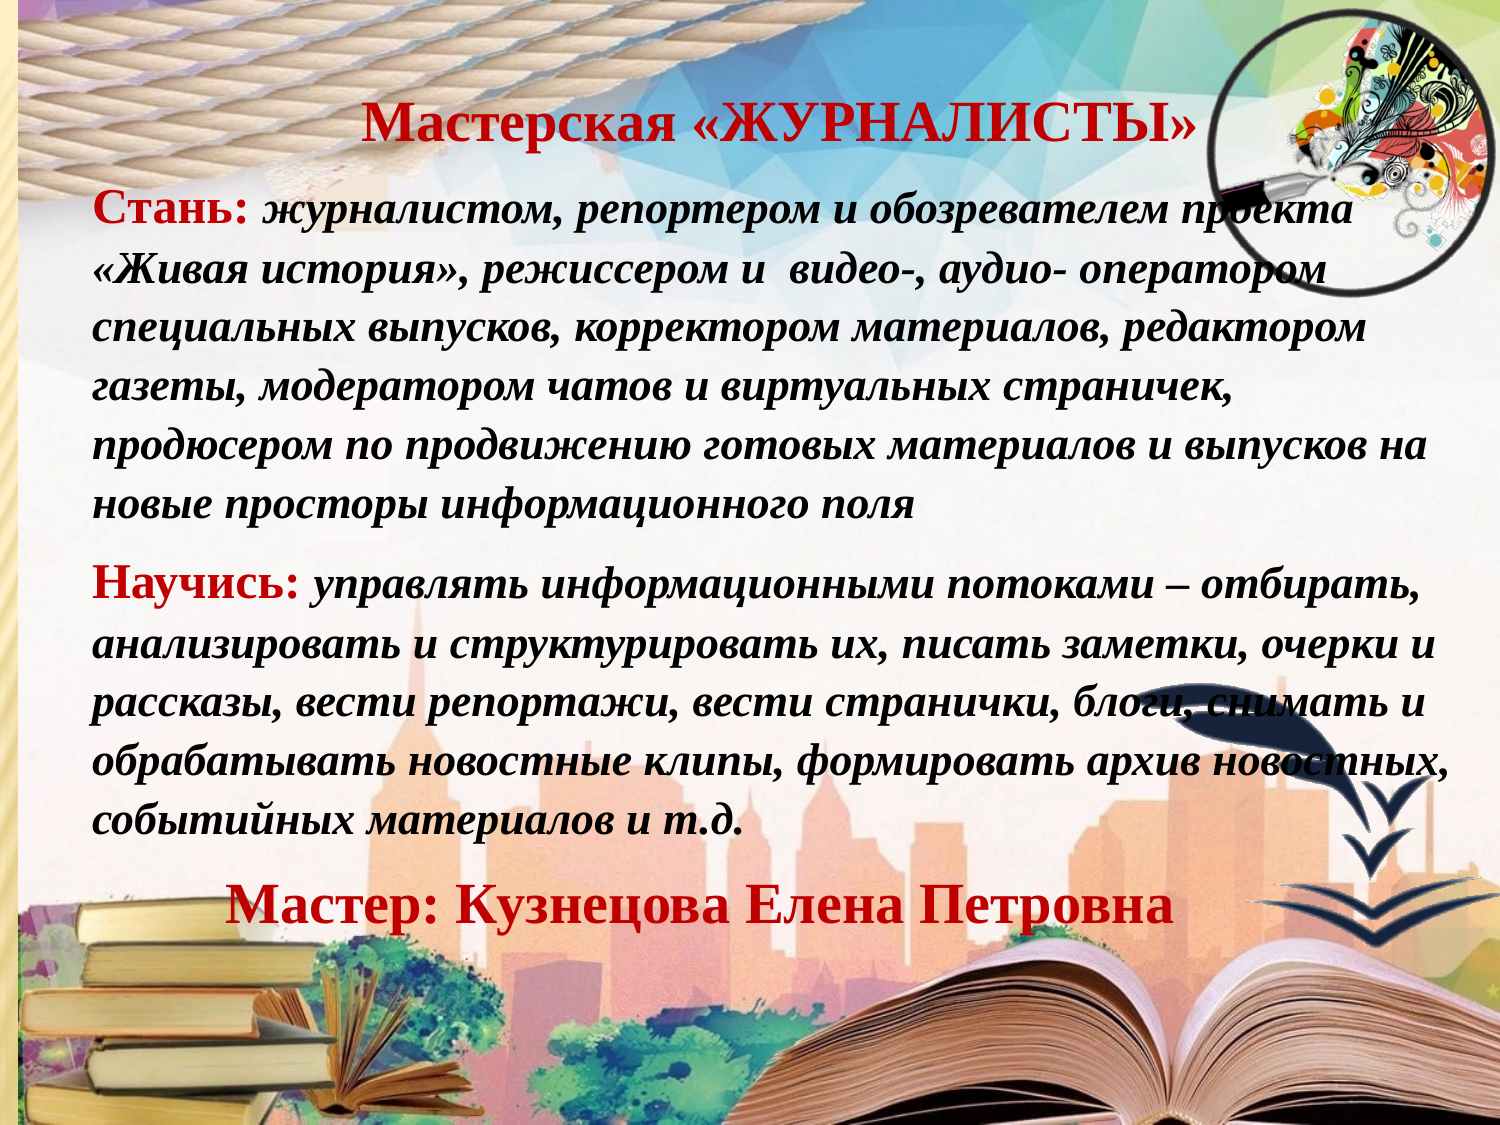

Мастерская «ЖУРНАЛИСТЫ»
Стань: журналистом, репортером и обозревателем проекта «Живая история», режиссером и видео-, аудио- оператором специальных выпусков, корректором материалов, редактором газеты, модератором чатов и виртуальных страничек, продюсером по продвижению готовых материалов и выпусков на новые просторы информационного поля
Научись: управлять информационными потоками – отбирать, анализировать и структурировать их, писать заметки, очерки и рассказы, вести репортажи, вести странички, блоги, снимать и обрабатывать новостные клипы, формировать архив новостных, событийных материалов и т.д.
 Мастер: Кузнецова Елена Петровна